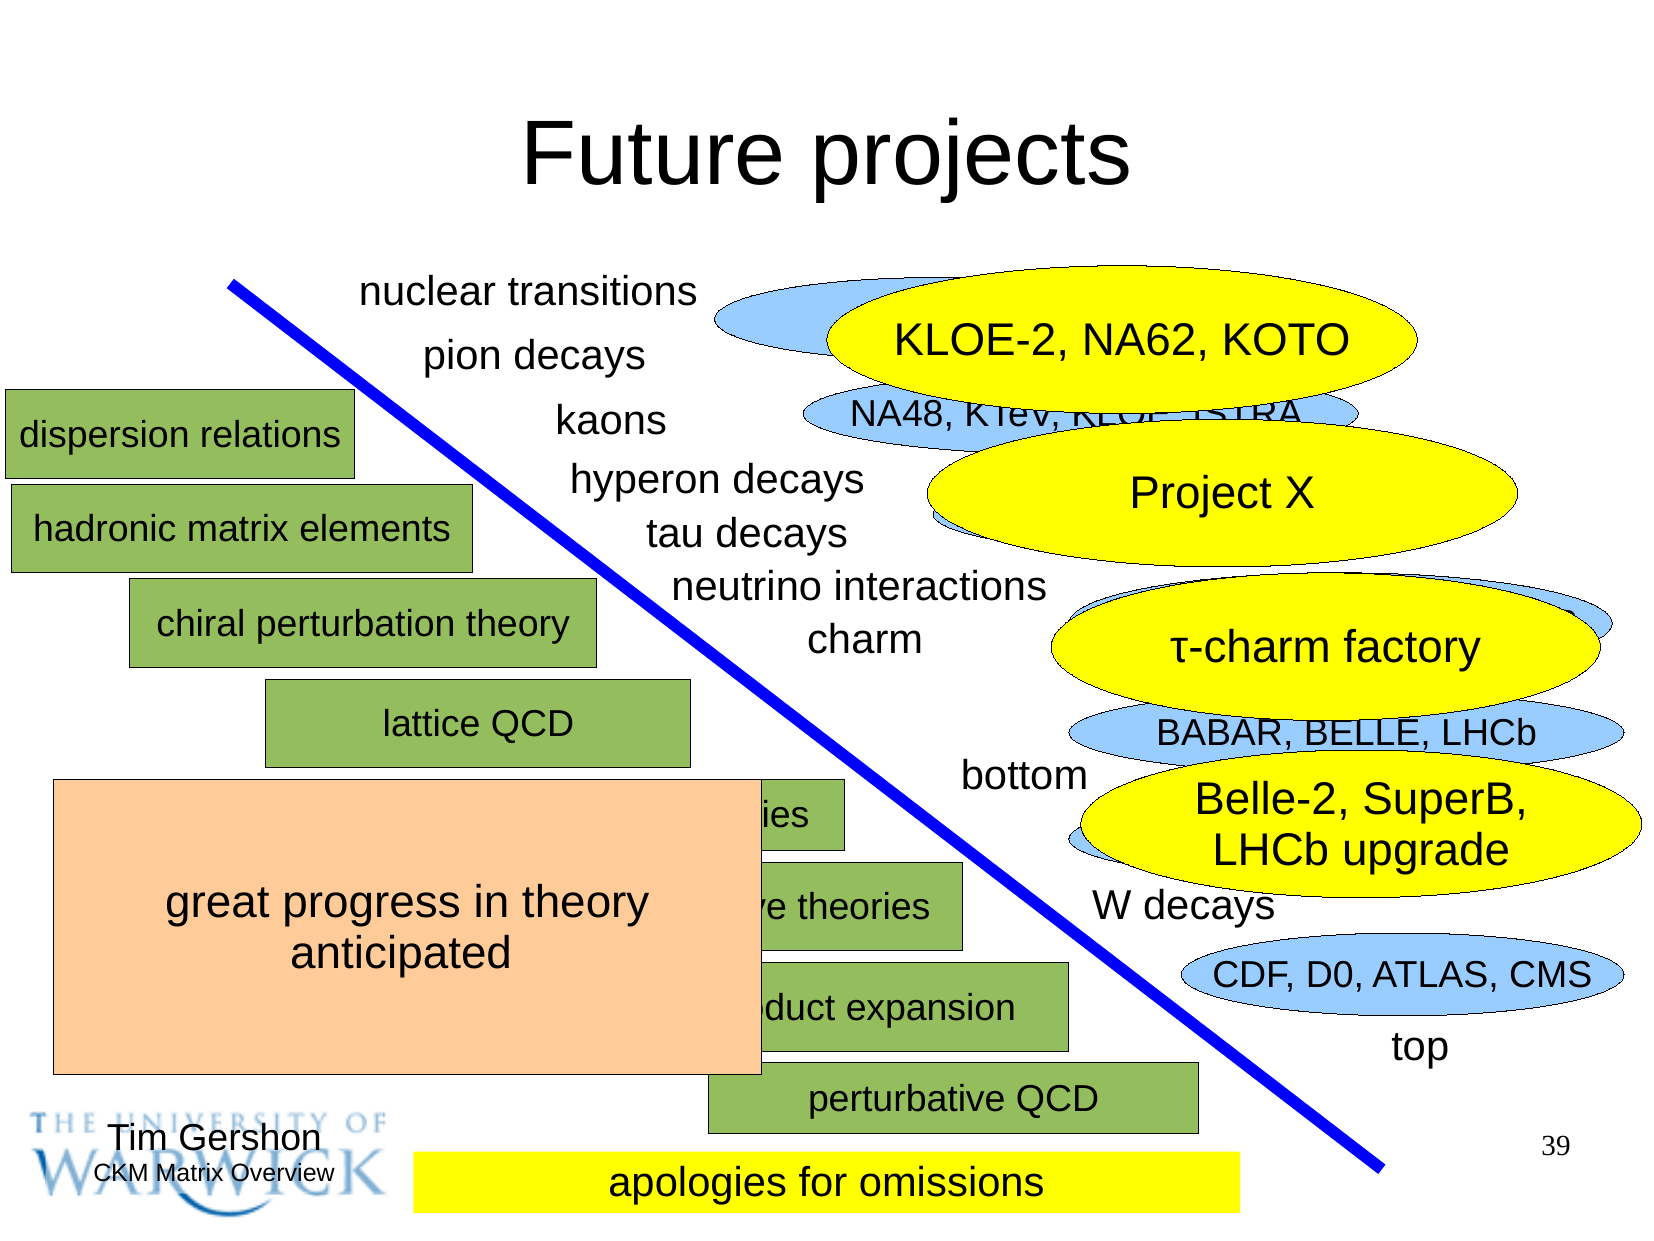

# Future projects
nuclear transitions
KLOE-2, NA62, KOTO
PIBETA
pion decays
NA48, KTeV, KLOE, ISTRA
dispersion relations
kaons
Project X
hyperon decays
CHORUS
hadronic matrix elements
tau decays
neutrino interactions
τ-charm factory
KEDR, FOCUS, CLEO, BES
chiral perturbation theory
charm
lattice QCD
BABAR, BELLE, LHCb
bottom
Belle-2, SuperB,
LHCb upgrade
great progress in theory
anticipated
flavour symmetries
ALEPH, DELPHI, L3, OPAL
heavy quark effective theories
W decays
CDF, D0, ATLAS, CMS
operator product expansion
top
perturbative QCD
Tim Gershon
CKM Matrix Overview
39
apologies for omissions